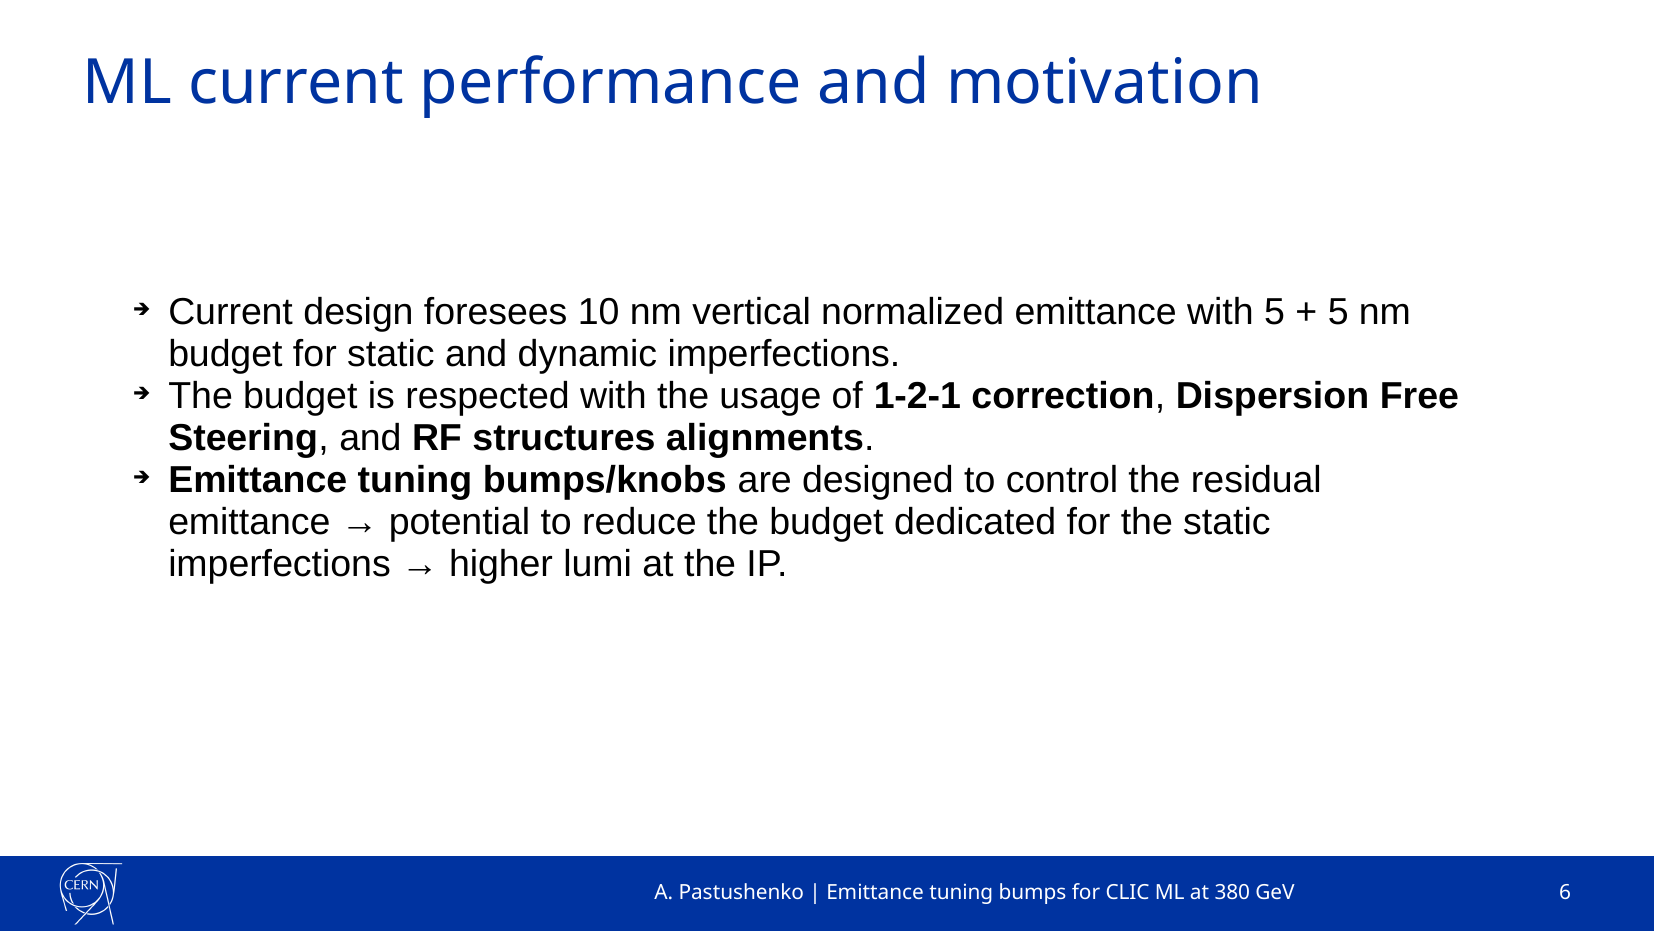

# ML current performance and motivation
Current design foresees 10 nm vertical normalized emittance with 5 + 5 nm budget for static and dynamic imperfections.
The budget is respected with the usage of 1-2-1 correction, Dispersion Free Steering, and RF structures alignments.
Emittance tuning bumps/knobs are designed to control the residual emittance → potential to reduce the budget dedicated for the static imperfections → higher lumi at the IP.
A. Pastushenko | Emittance tuning bumps for CLIC ML at 380 GeV
6